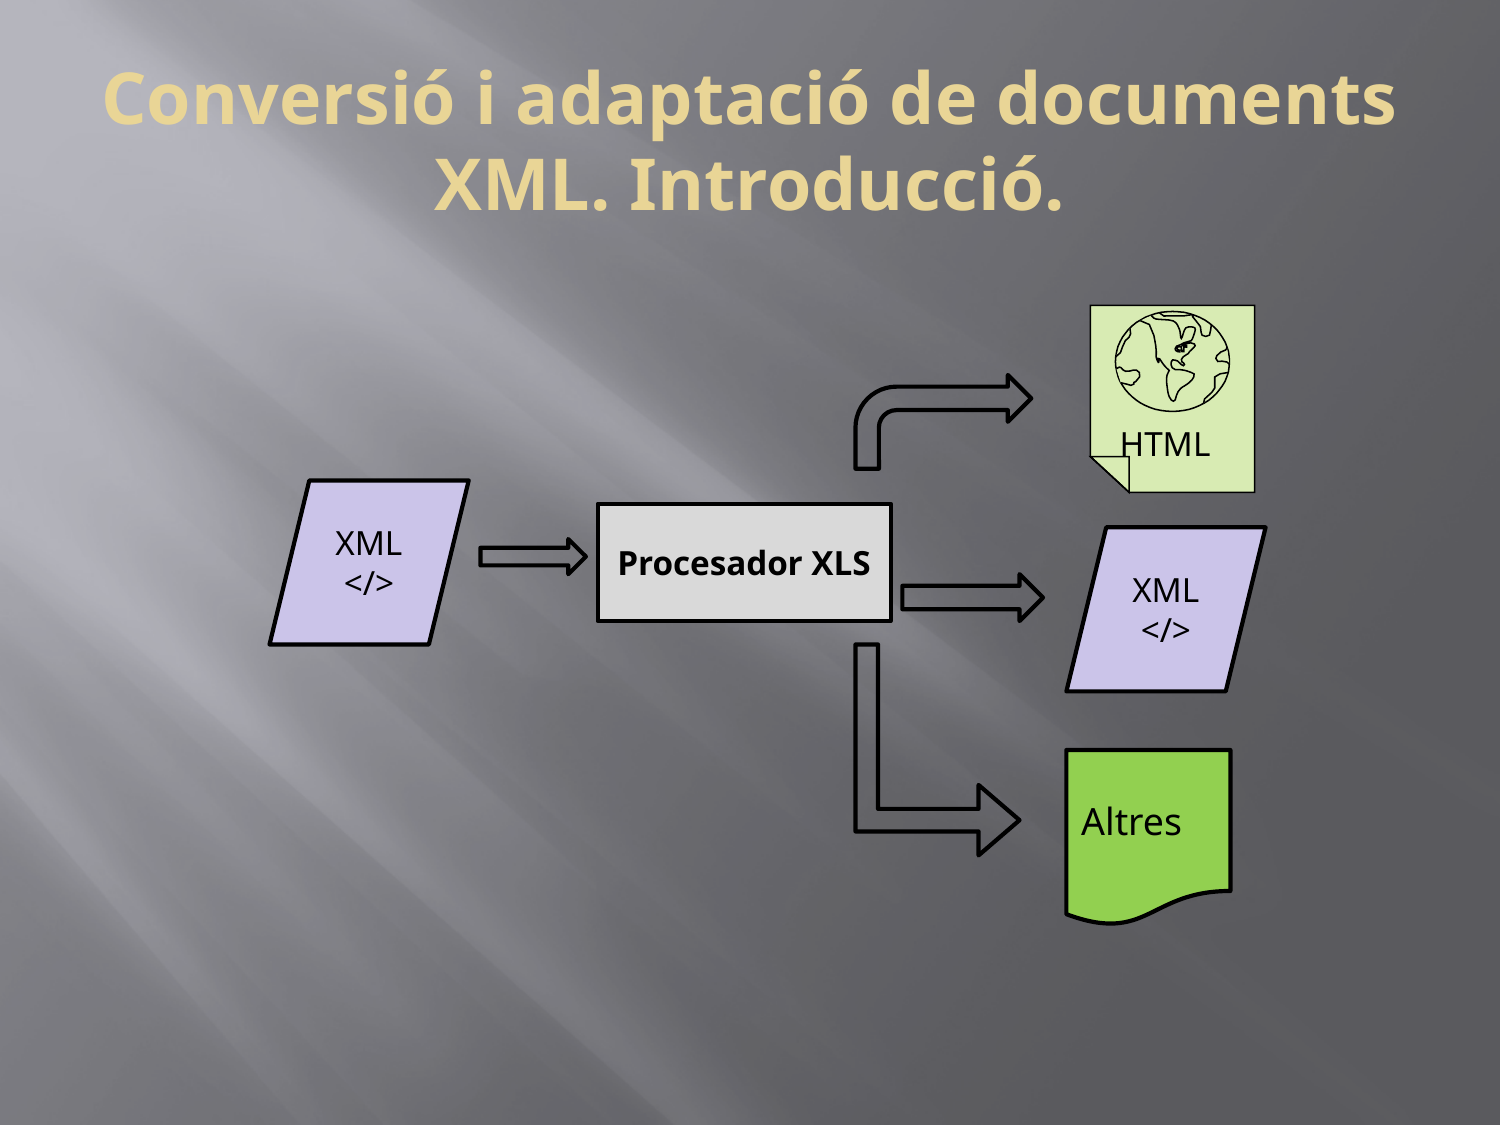

# Conversió i adaptació de documents XML. Introducció.
HTML
XML
</>
Procesador XLS
XML
</>
Altres